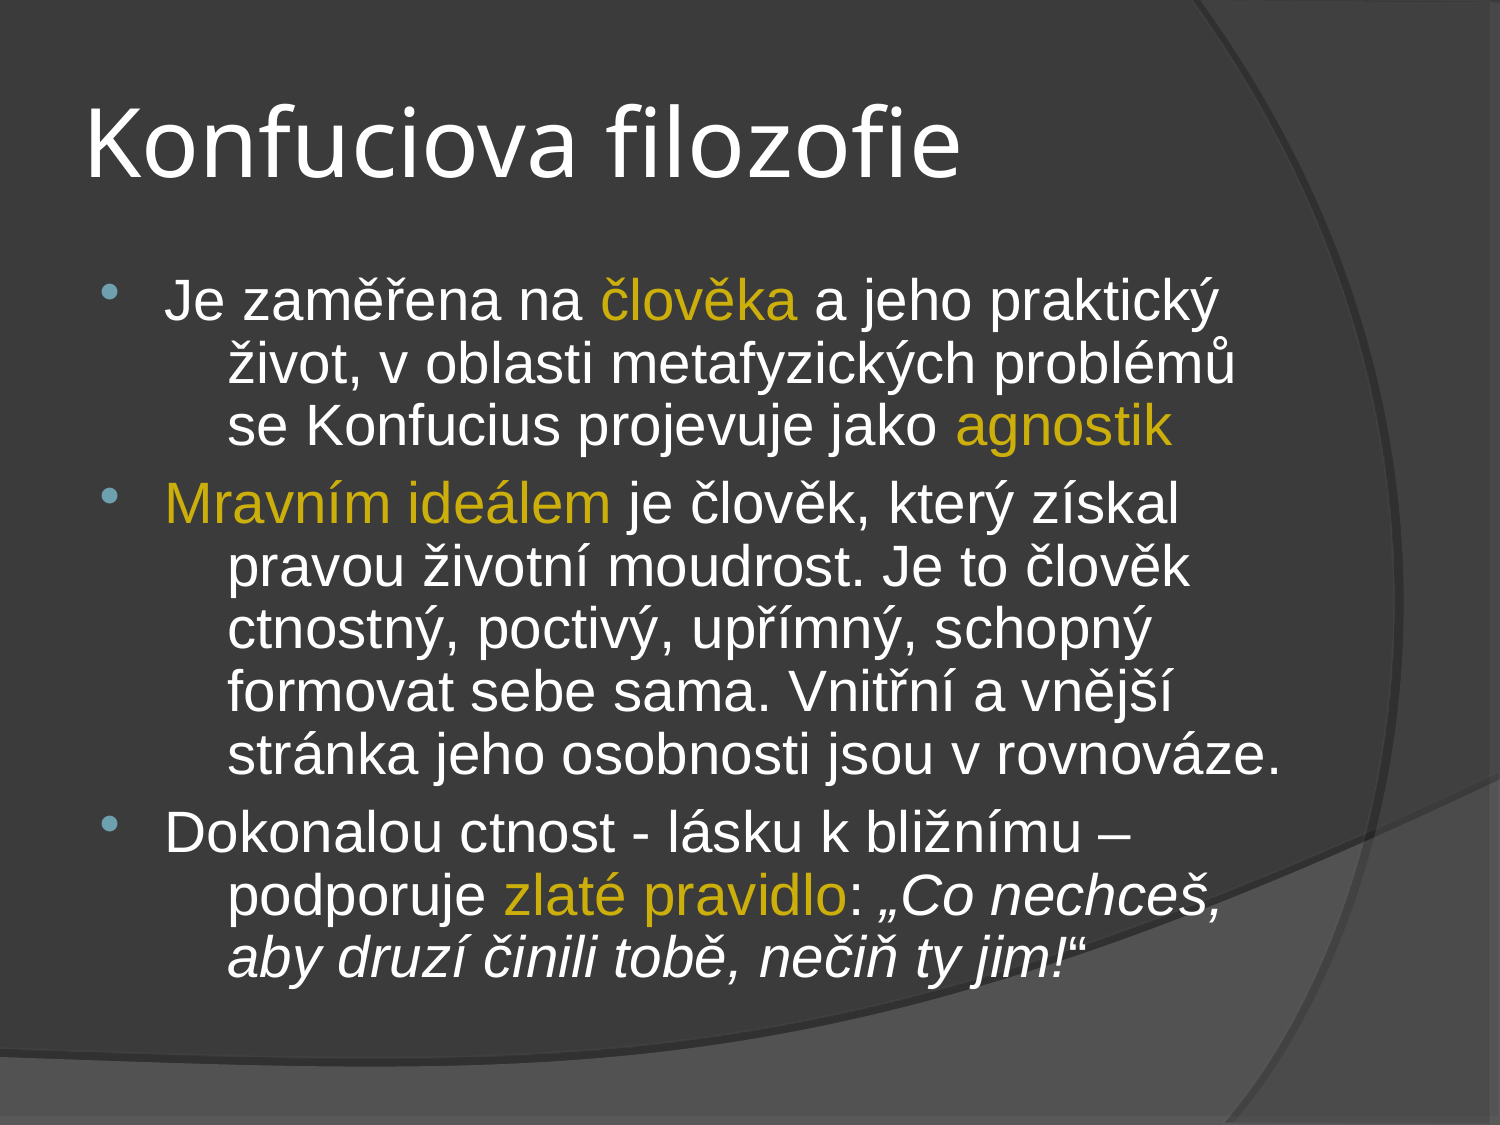

# Konfuciova filozofie
Je zaměřena na člověka a jeho praktický život, v oblasti metafyzických problémů se Konfucius projevuje jako agnostik
Mravním ideálem je člověk, který získal pravou životní moudrost. Je to člověk ctnostný, poctivý, upřímný, schopný formovat sebe sama. Vnitřní a vnější stránka jeho osobnosti jsou v rovnováze.
Dokonalou ctnost - lásku k bližnímu – podporuje zlaté pravidlo: „Co nechceš, aby druzí činili tobě, nečiň ty jim!“